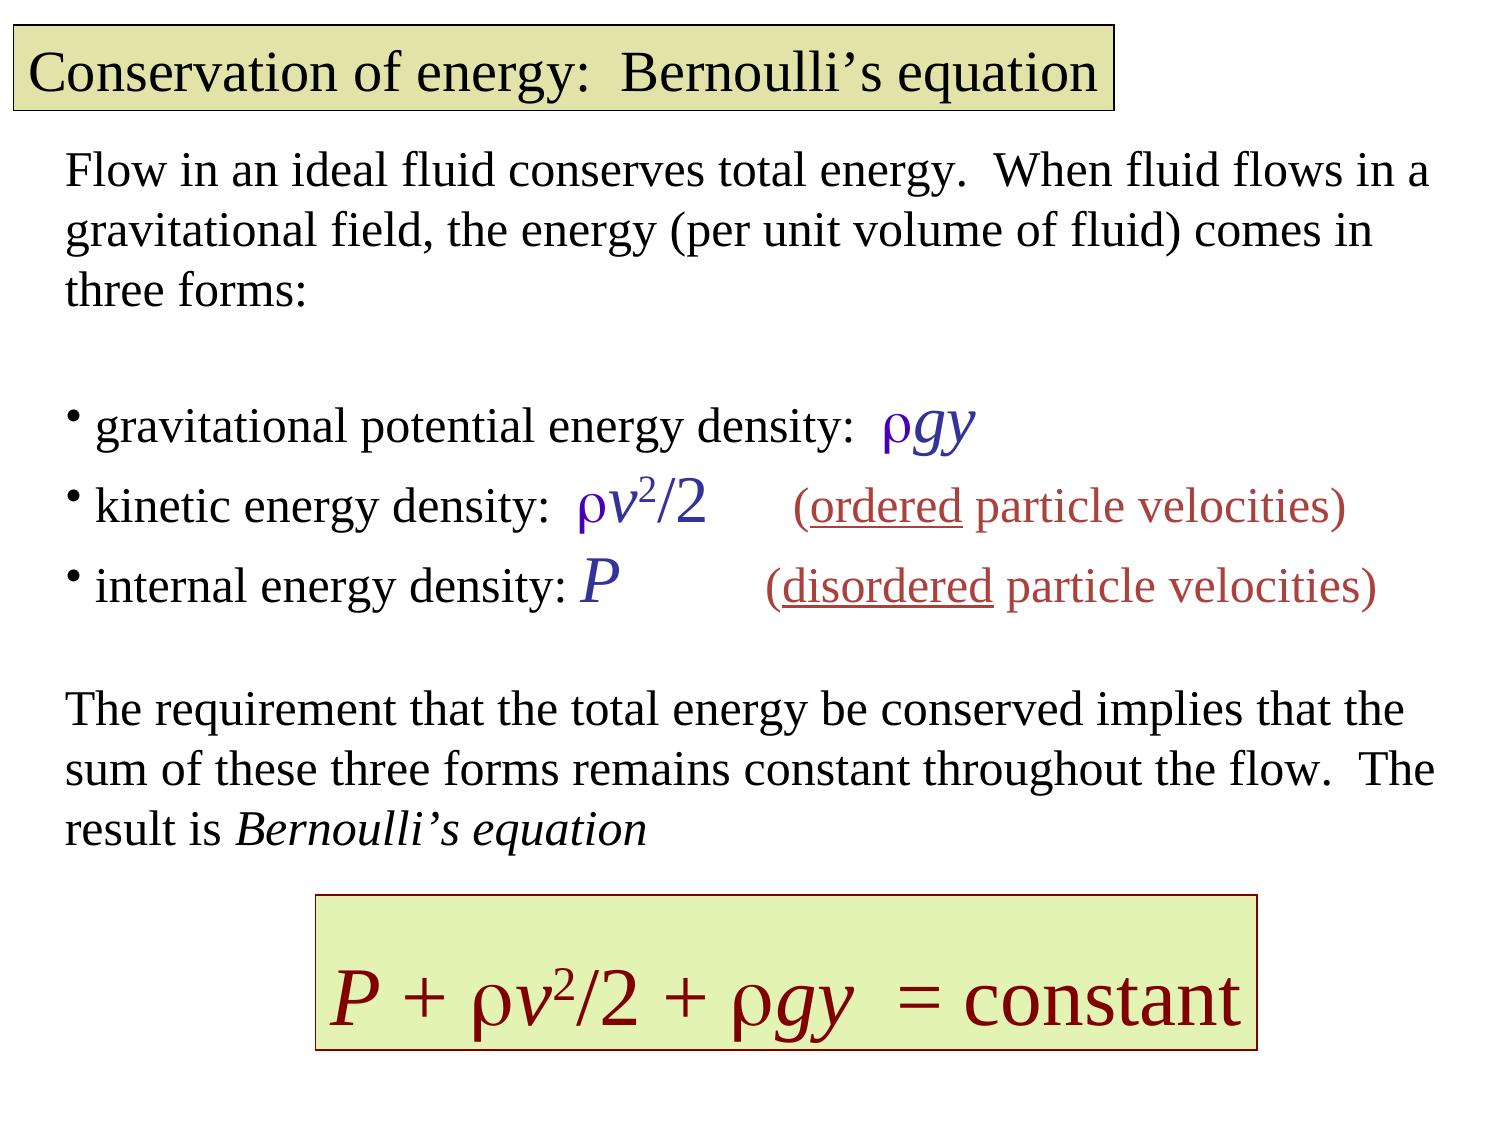

Conservation of energy: Bernoulli’s equation
Flow in an ideal fluid conserves total energy. When fluid flows in a gravitational field, the energy (per unit volume of fluid) comes in three forms:
 gravitational potential energy density: ρgy
 kinetic energy density: ρv2/2 (ordered particle velocities)
 internal energy density: P	 (disordered particle velocities)
The requirement that the total energy be conserved implies that the sum of these three forms remains constant throughout the flow. The result is Bernoulli’s equation
P + ρv2/2 + ρgy = constant